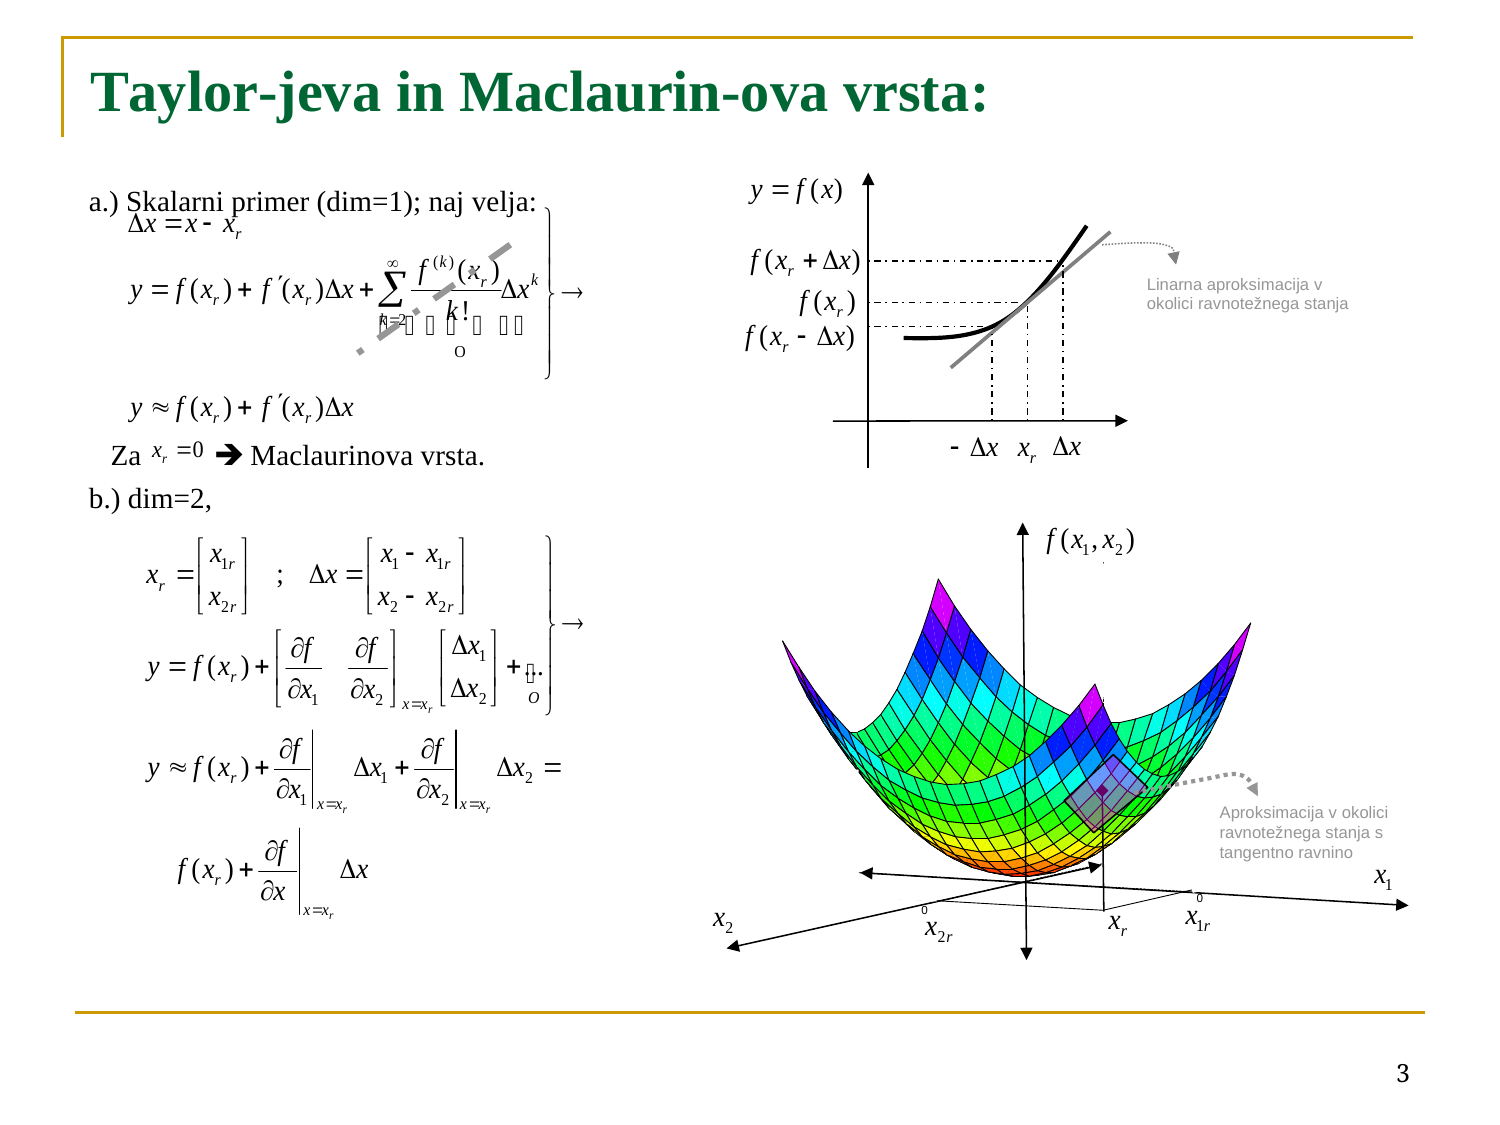

Taylor-jeva in Maclaurin-ova vrsta:
# a.) Skalarni primer (dim=1); naj velja:
 Za  Maclaurinova vrsta.
b.) dim=2,
Linarna aproksimacija v okolici ravnotežnega stanja
Aproksimacija v okolici ravnotežnega stanja s tangentno ravnino
2